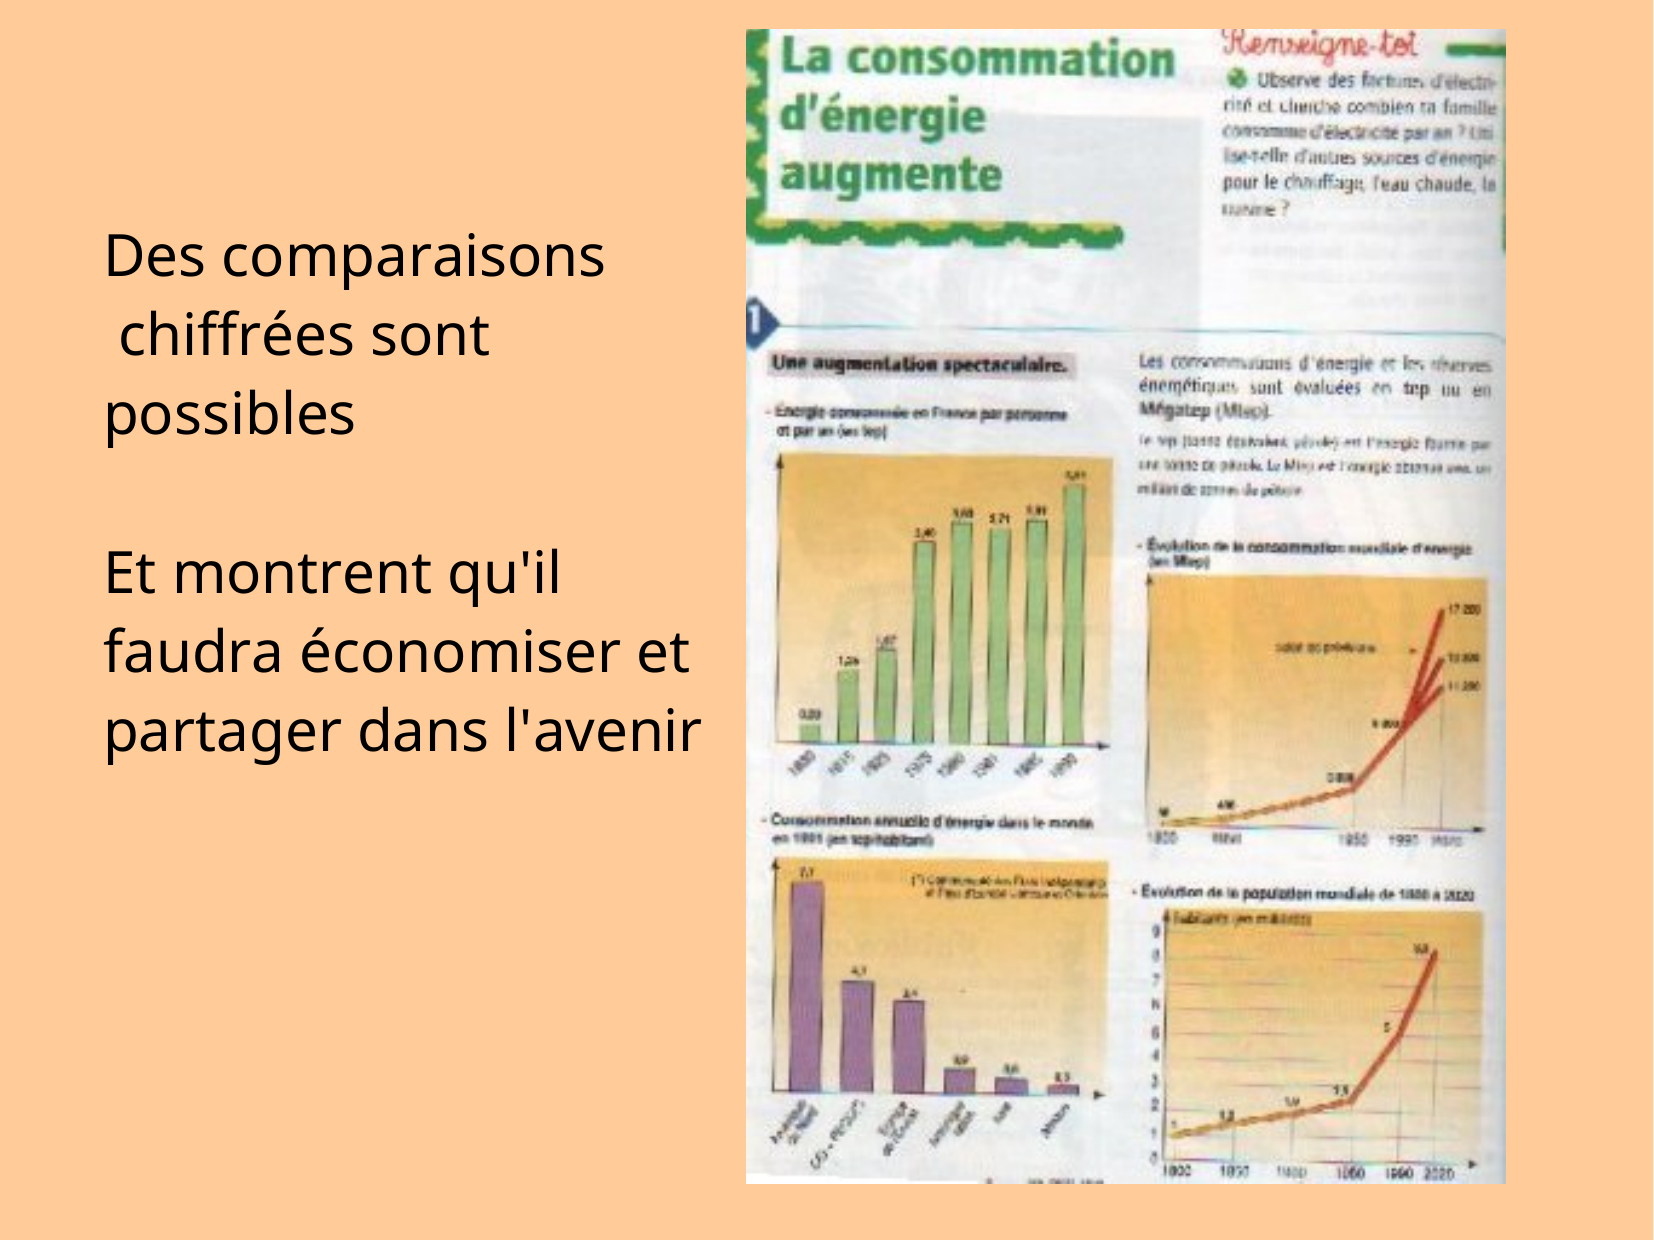

Des comparaisons
 chiffrées sont possibles
Et montrent qu'il faudra économiser et partager dans l'avenir